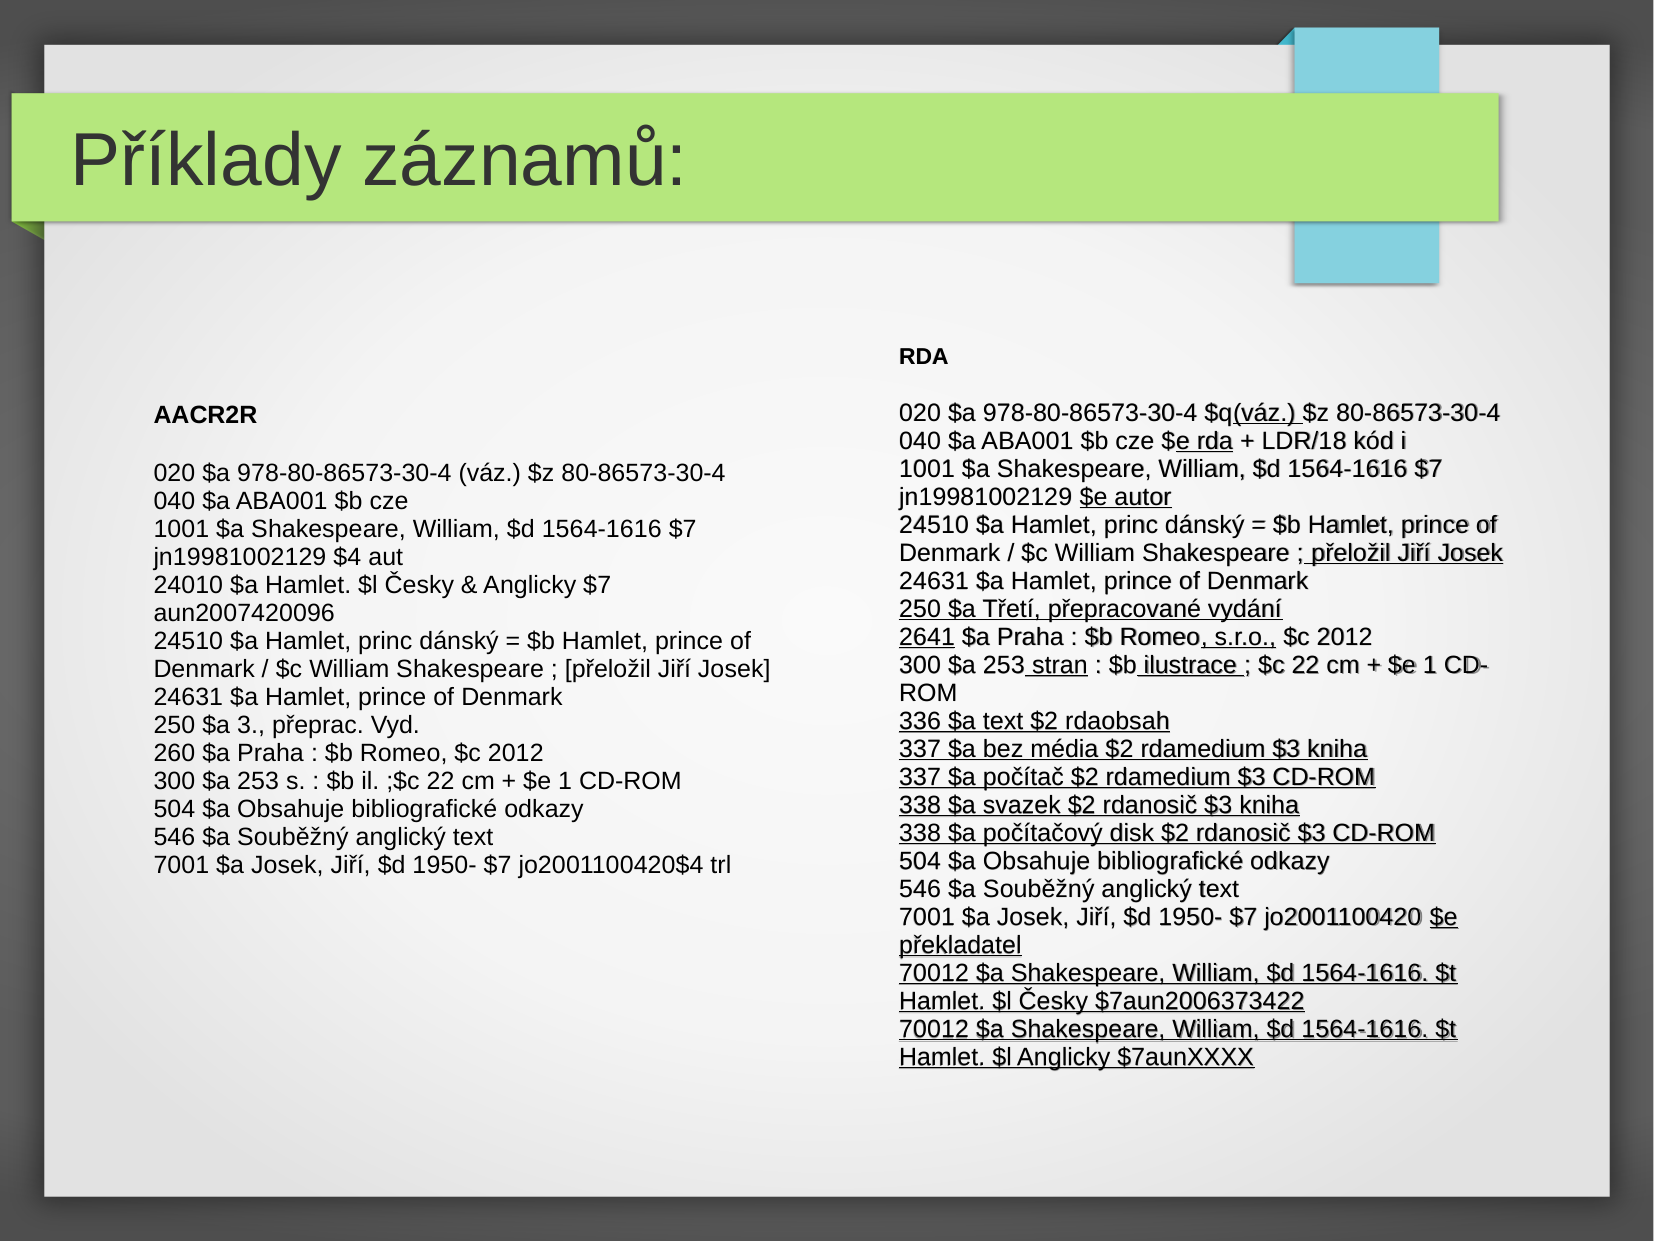

# Příklady záznamů:
AACR2R
020 $a 978-80-86573-30-4 (váz.) $z 80-86573-30-4
040 $a ABA001 $b cze
1001 $a Shakespeare, William, $d 1564-1616 $7 jn19981002129 $4 aut
24010 $a Hamlet. $l Česky & Anglicky $7 aun2007420096
24510 $a Hamlet, princ dánský = $b Hamlet, prince of Denmark / $c William Shakespeare ; [přeložil Jiří Josek]
24631 $a Hamlet, prince of Denmark
250 $a 3., přeprac. Vyd.
260 $a Praha : $b Romeo, $c 2012
300 $a 253 s. : $b il. ;$c 22 cm + $e 1 CD-ROM
504 $a Obsahuje bibliografické odkazy
546 $a Souběžný anglický text
7001 $a Josek, Jiří, $d 1950- $7 jo2001100420$4 trl
RDA
020 $a 978-80-86573-30-4 $q(váz.) $z 80-86573-30-4
040 $a ABA001 $b cze $e rda + LDR/18 kód i
1001 $a Shakespeare, William, $d 1564-1616 $7 jn19981002129 $e autor
24510 $a Hamlet, princ dánský = $b Hamlet, prince of Denmark / $c William Shakespeare ; přeložil Jiří Josek
24631 $a Hamlet, prince of Denmark
250 $a Třetí, přepracované vydání
2641 $a Praha : $b Romeo, s.r.o., $c 2012
300 $a 253 stran : $b ilustrace ; $c 22 cm + $e 1 CD-ROM
336 $a text $2 rdaobsah
337 $a bez média $2 rdamedium $3 kniha
337 $a počítač $2 rdamedium $3 CD-ROM
338 $a svazek $2 rdanosič $3 kniha
338 $a počítačový disk $2 rdanosič $3 CD-ROM
504 $a Obsahuje bibliografické odkazy
546 $a Souběžný anglický text
7001 $a Josek, Jiří, $d 1950- $7 jo2001100420 $e překladatel
70012 $a Shakespeare, William, $d 1564-1616. $t Hamlet. $l Česky $7aun2006373422
70012 $a Shakespeare, William, $d 1564-1616. $t Hamlet. $l Anglicky $7aunXXXX